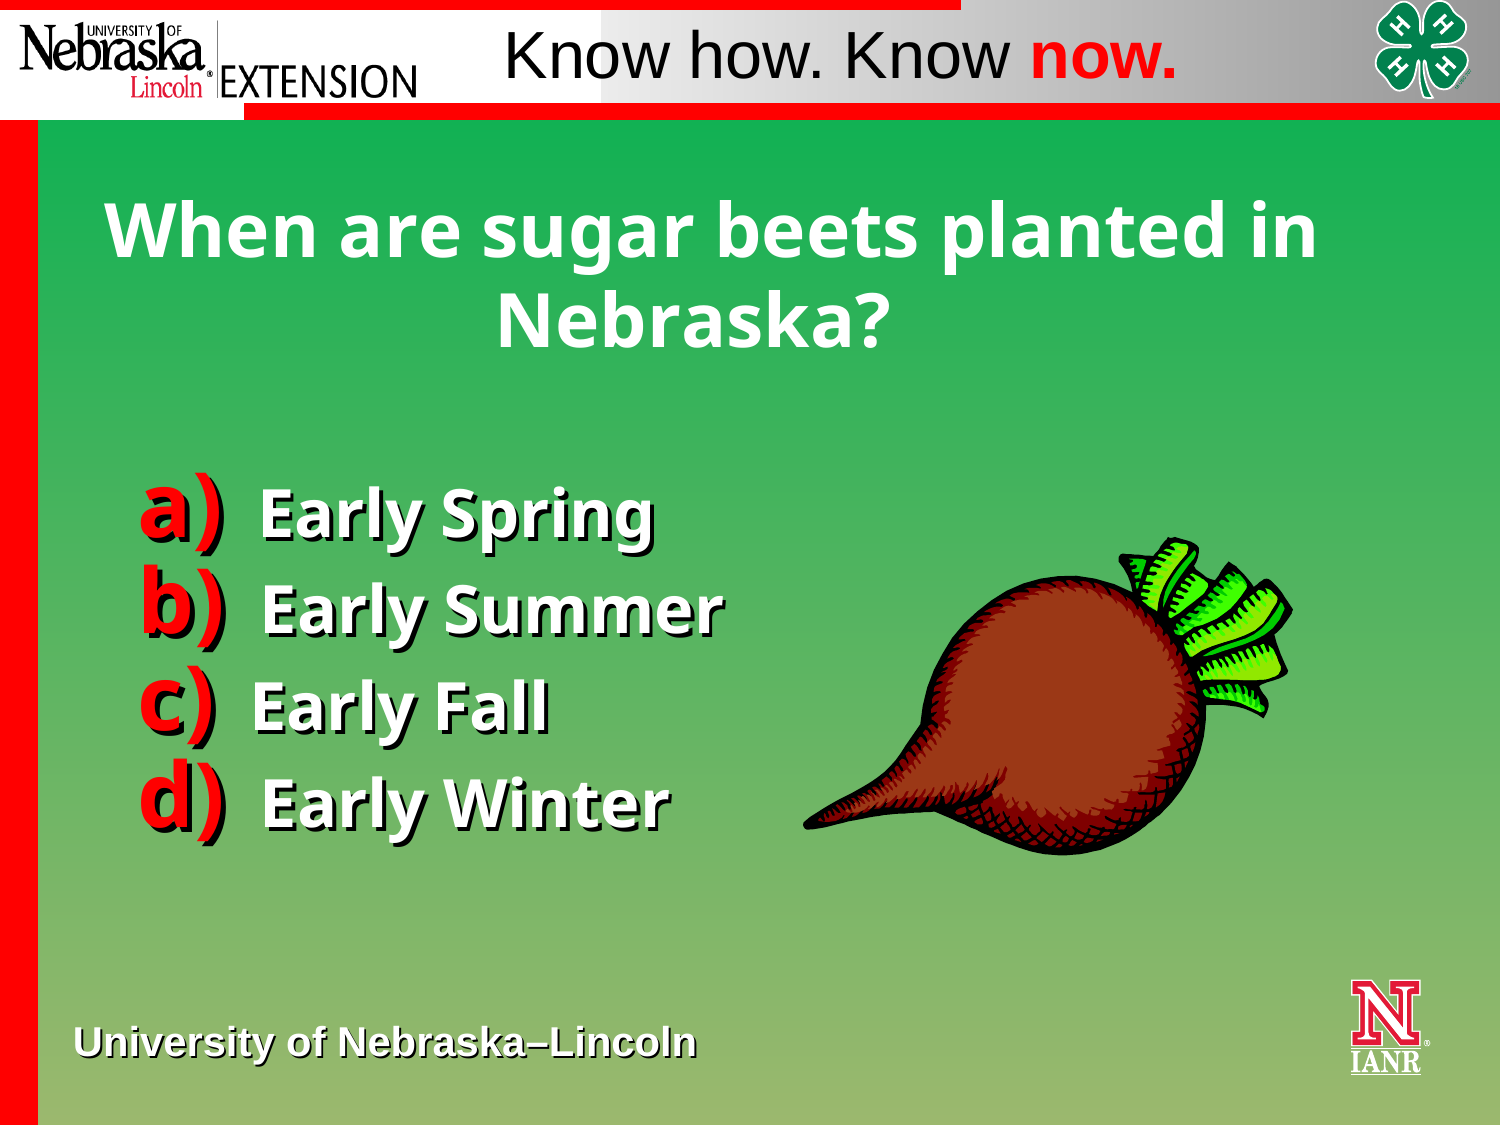

# When are sugar beets planted in Nebraska?
 Early Spring
 Early Summer
 Early Fall
 Early Winter